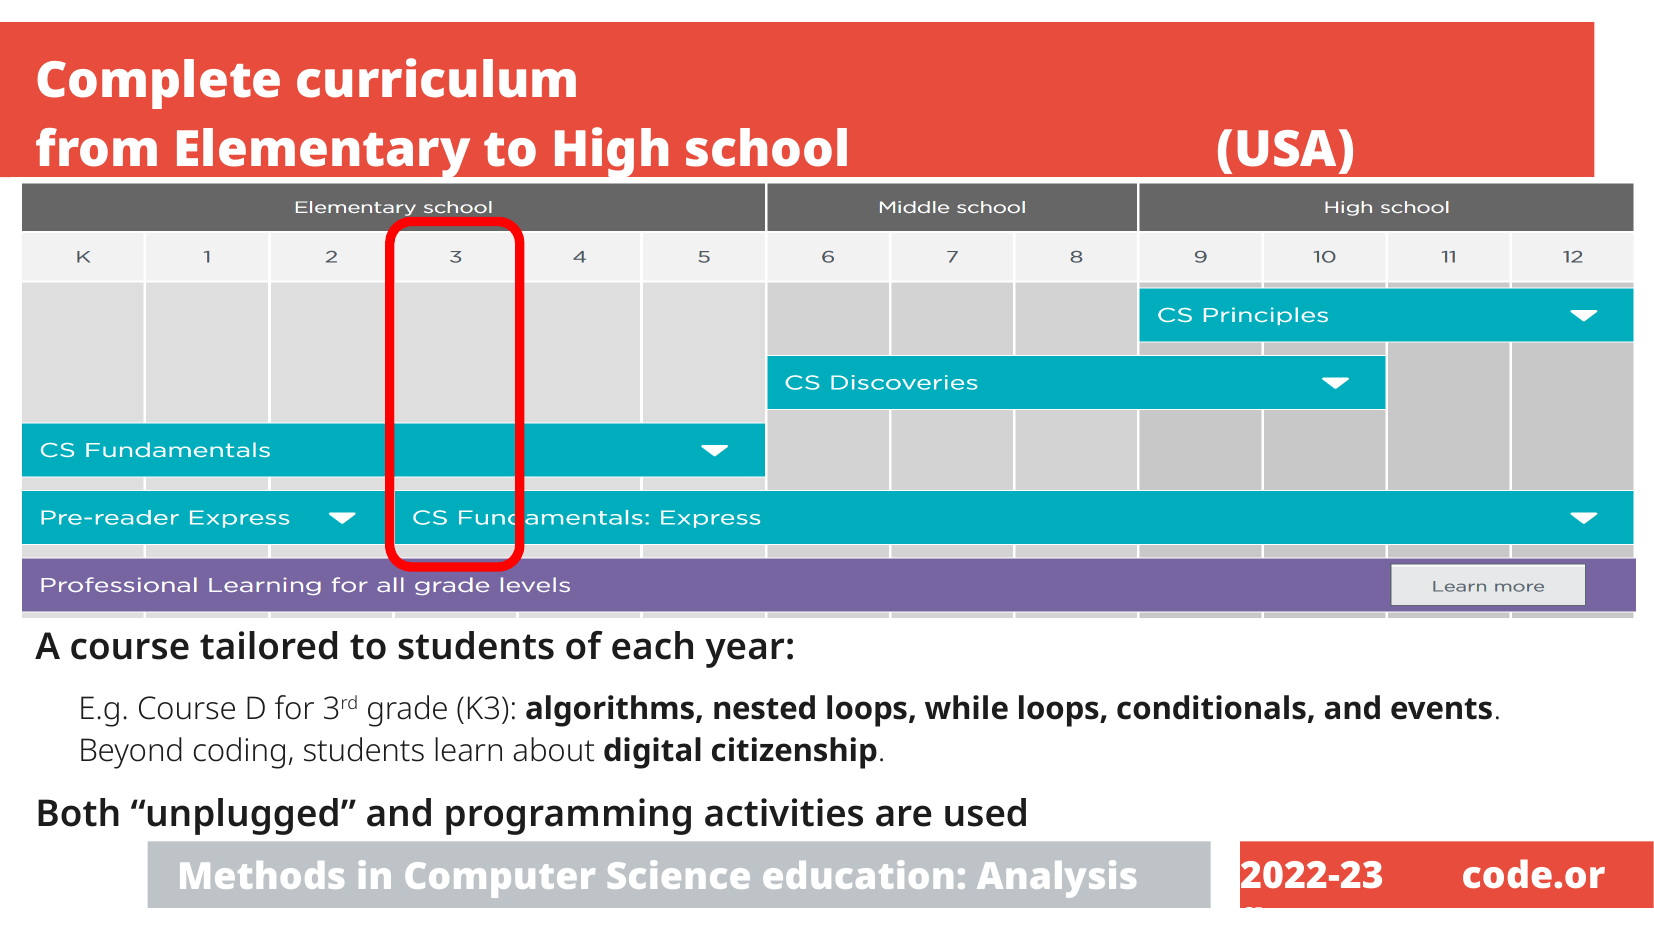

# Complete curriculum from Elementary to High school 	 	 	 	 	(USA)
A course tailored to students of each year:
E.g. Course D for 3rd grade (K3): algorithms, nested loops, while loops, conditionals, and events.
Beyond coding, students learn about digital citizenship.
Both “unplugged” and programming activities are used
Methods in Computer Science education: Analysis
2022-23 code.org